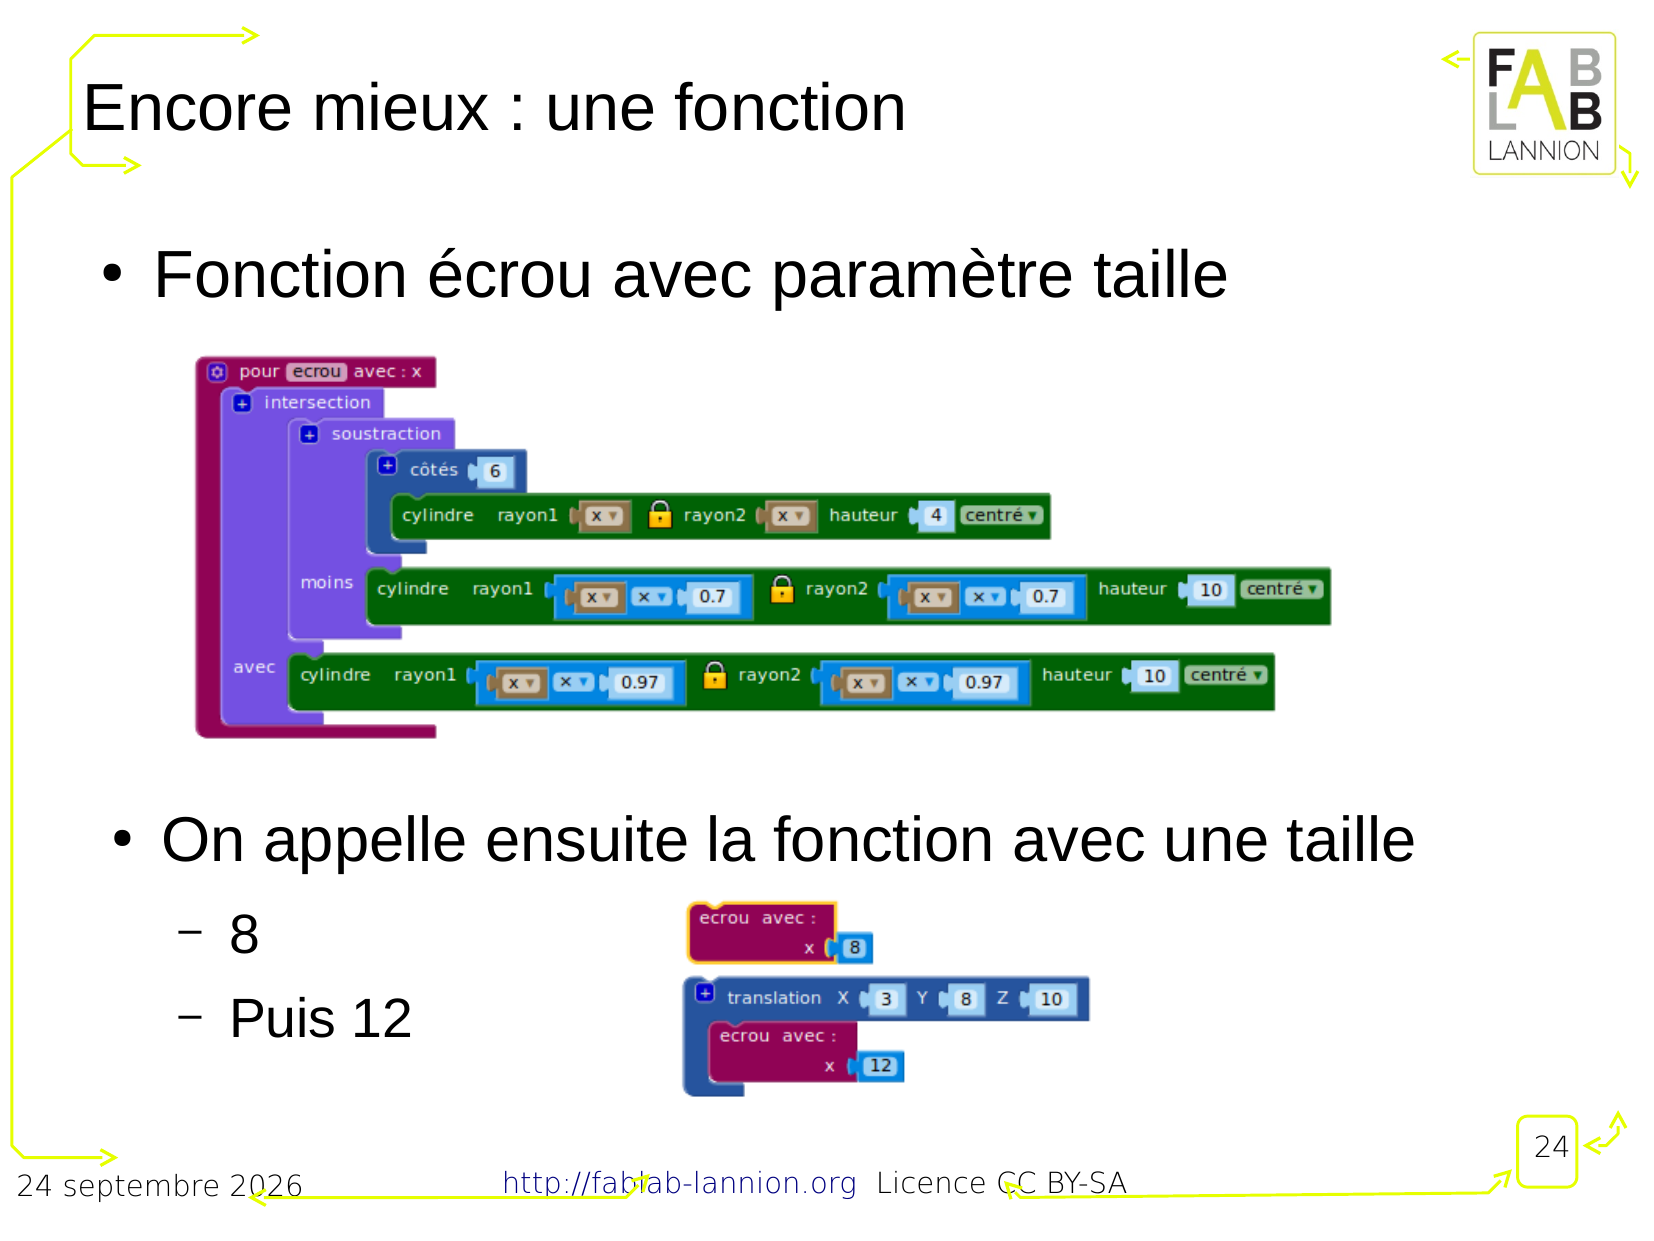

# Encore mieux : une fonction
Fonction écrou avec paramètre taille
On appelle ensuite la fonction avec une taille
8
Puis 12
24